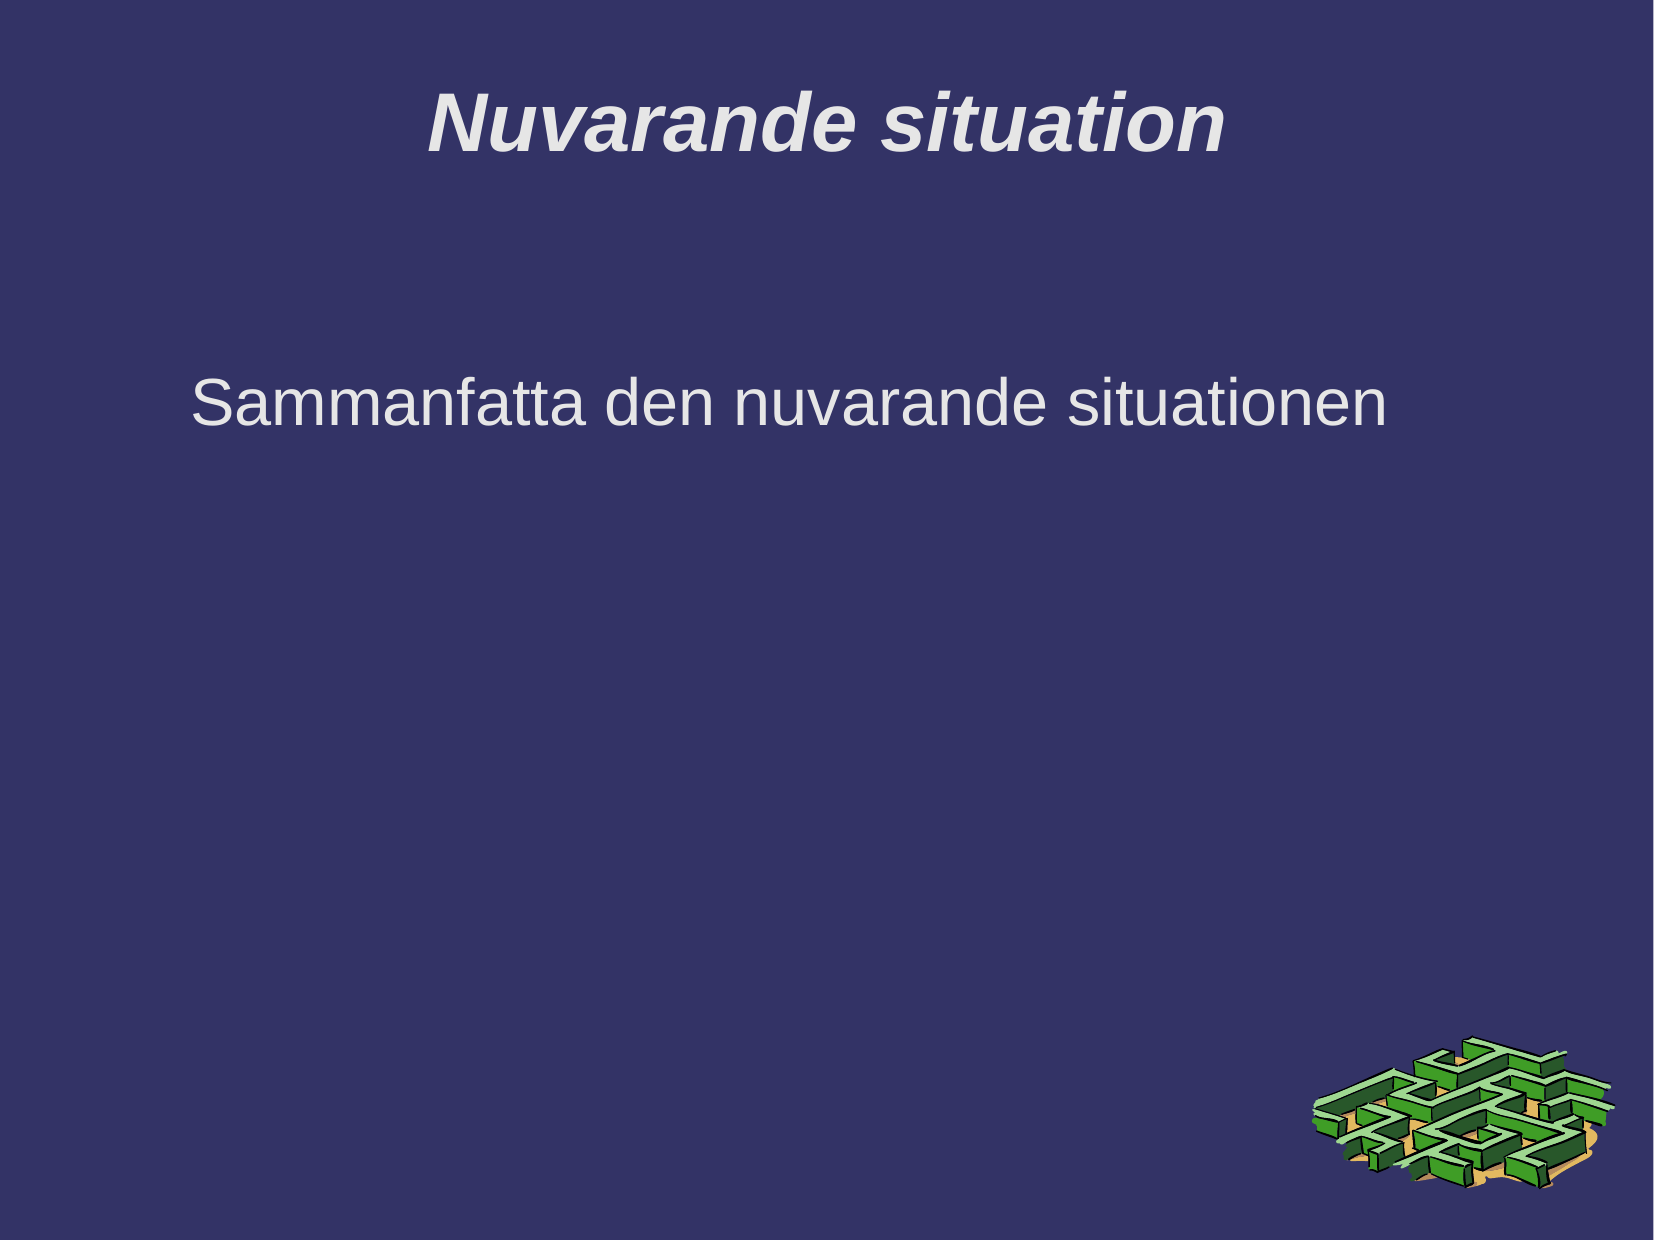

# Nuvarande situation
Sammanfatta den nuvarande situationen